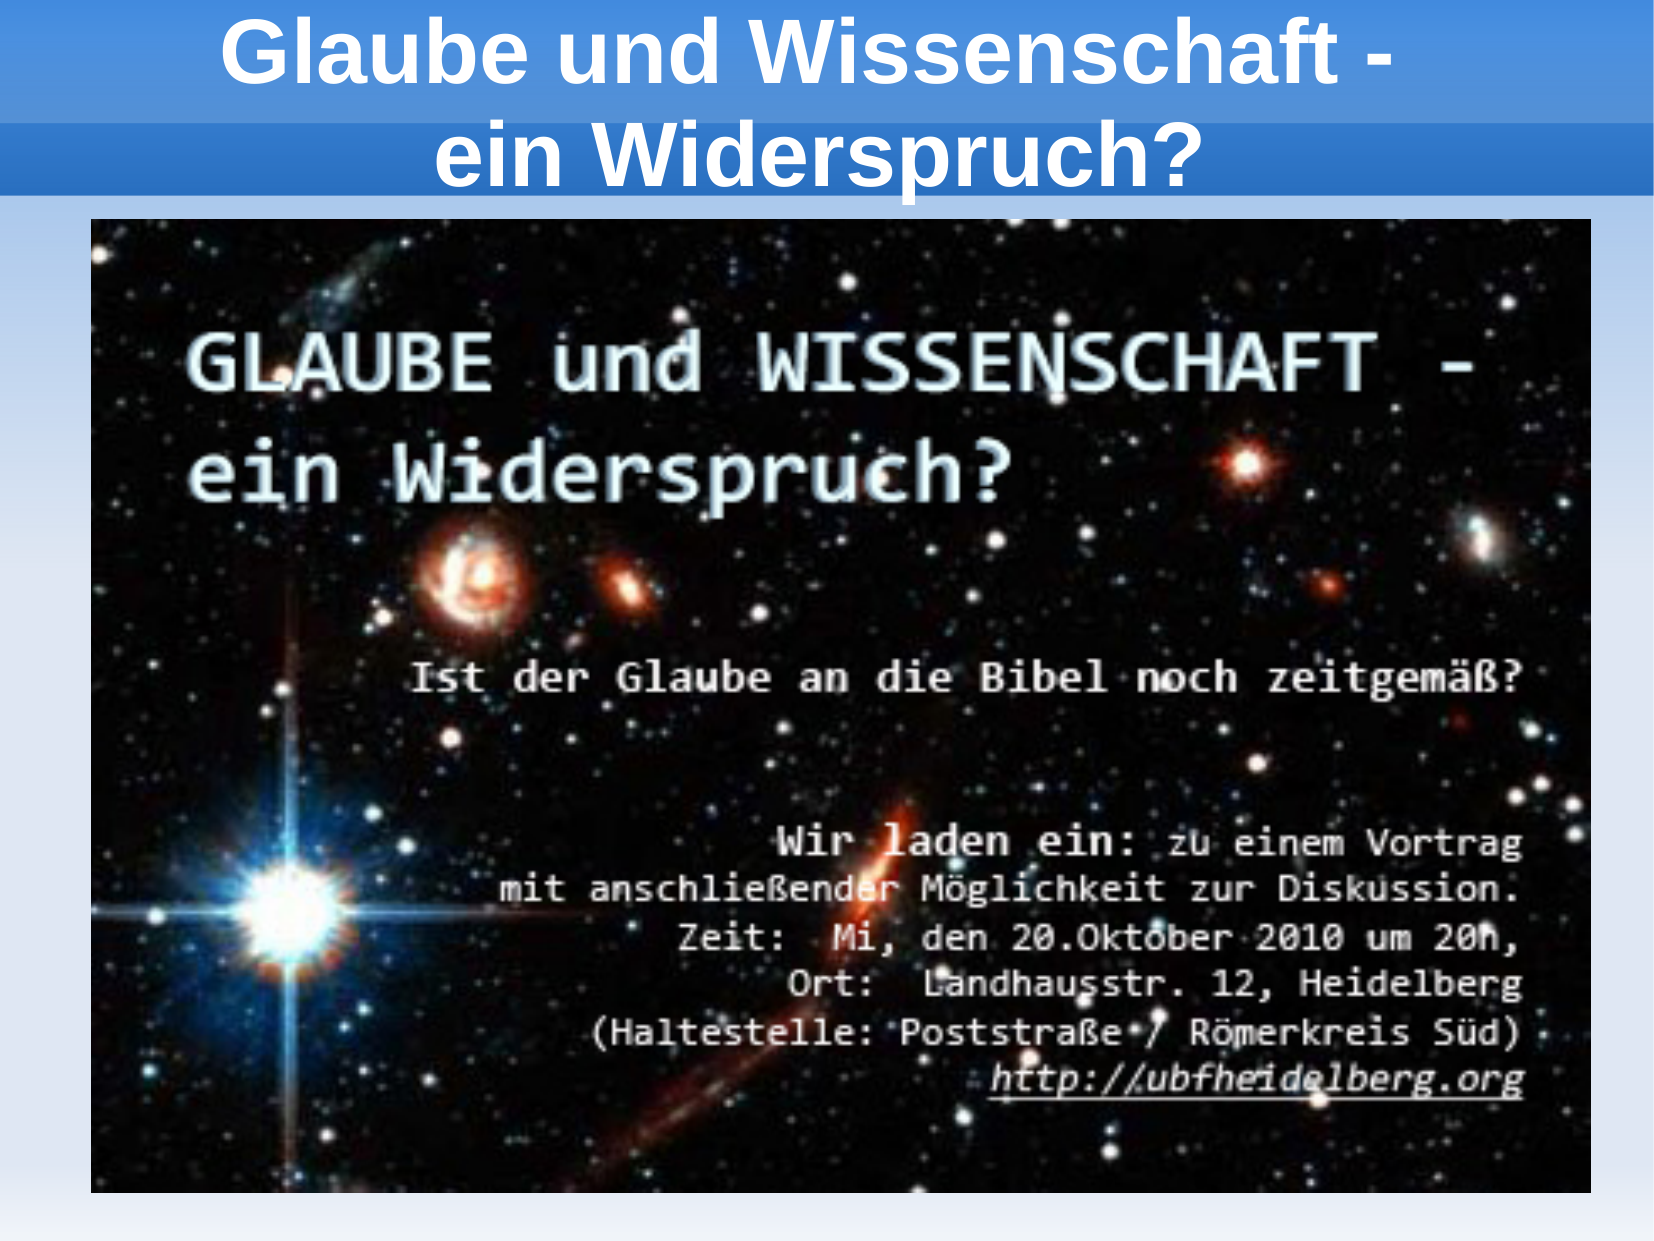

# Glaube und Wissenschaft - ein Widerspruch?